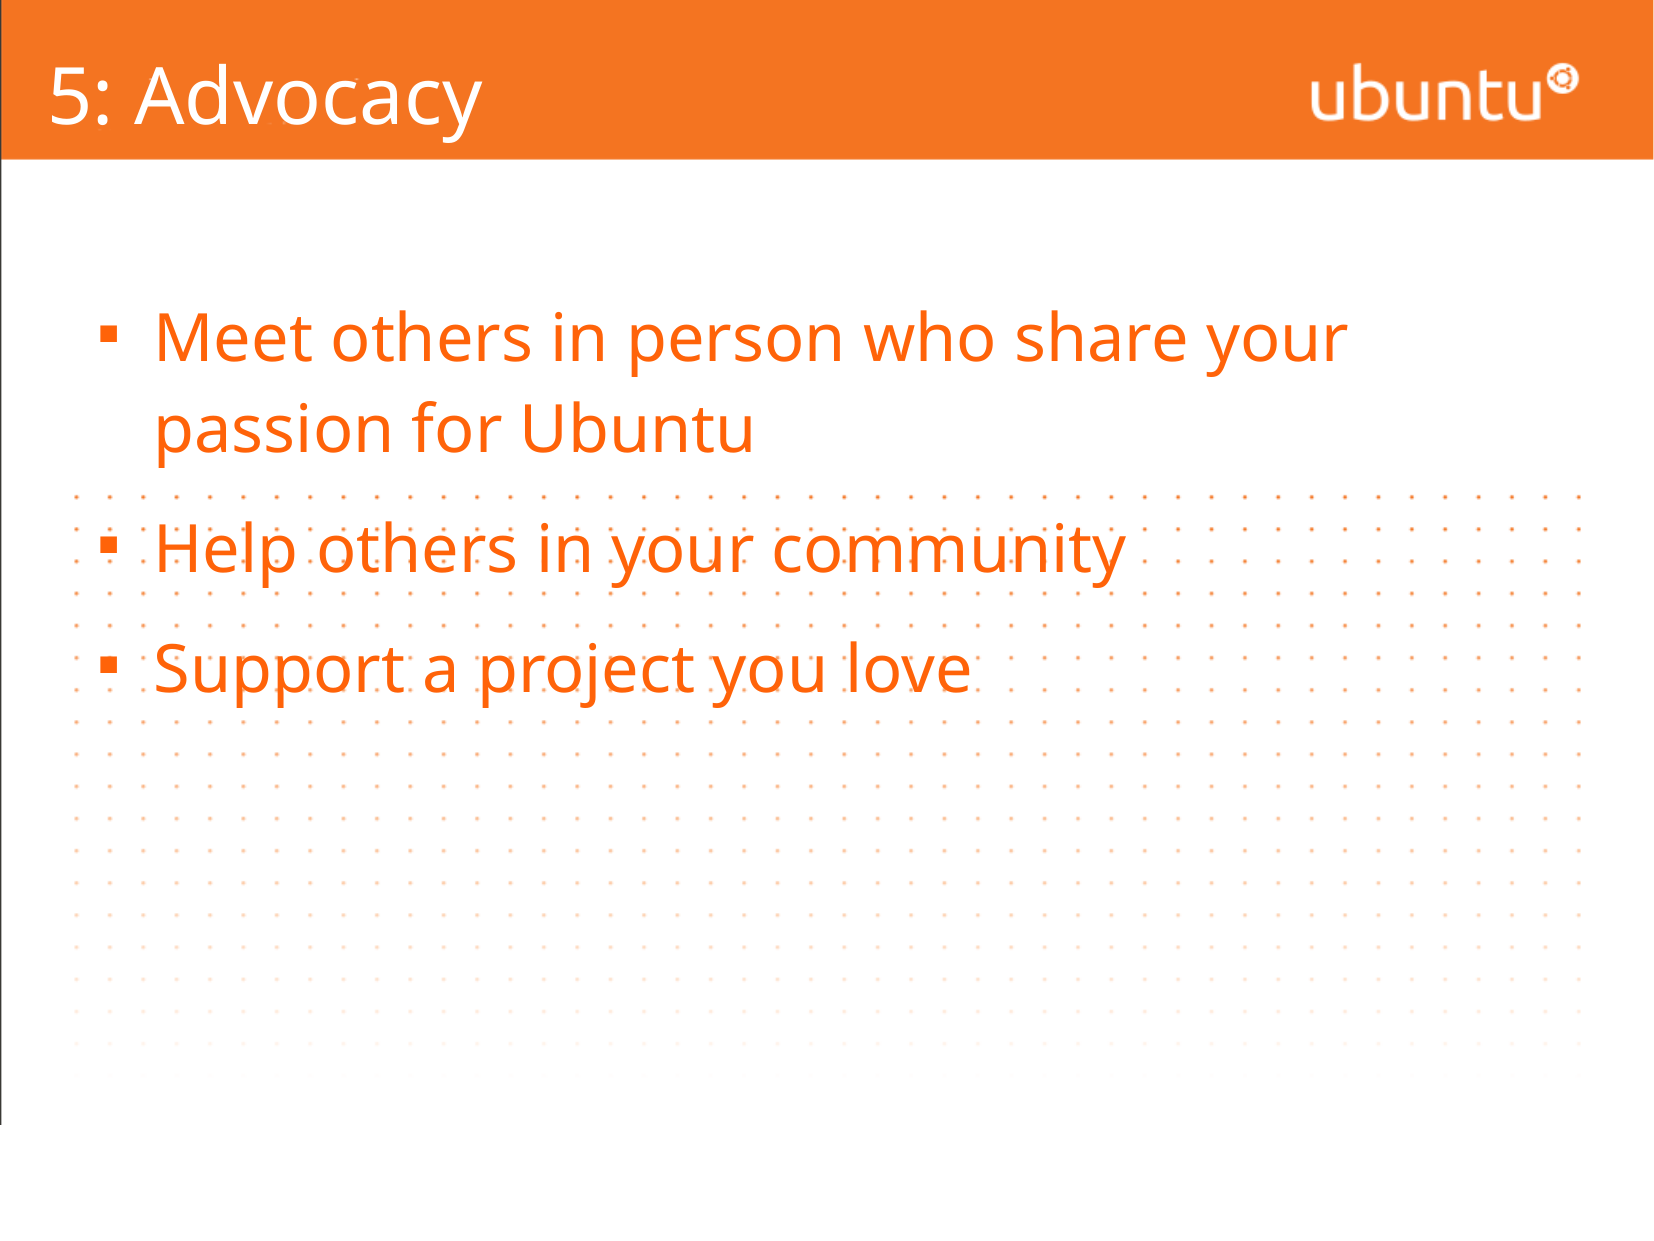

# 5: Advocacy
Meet others in person who share your passion for Ubuntu
Help others in your community
Support a project you love